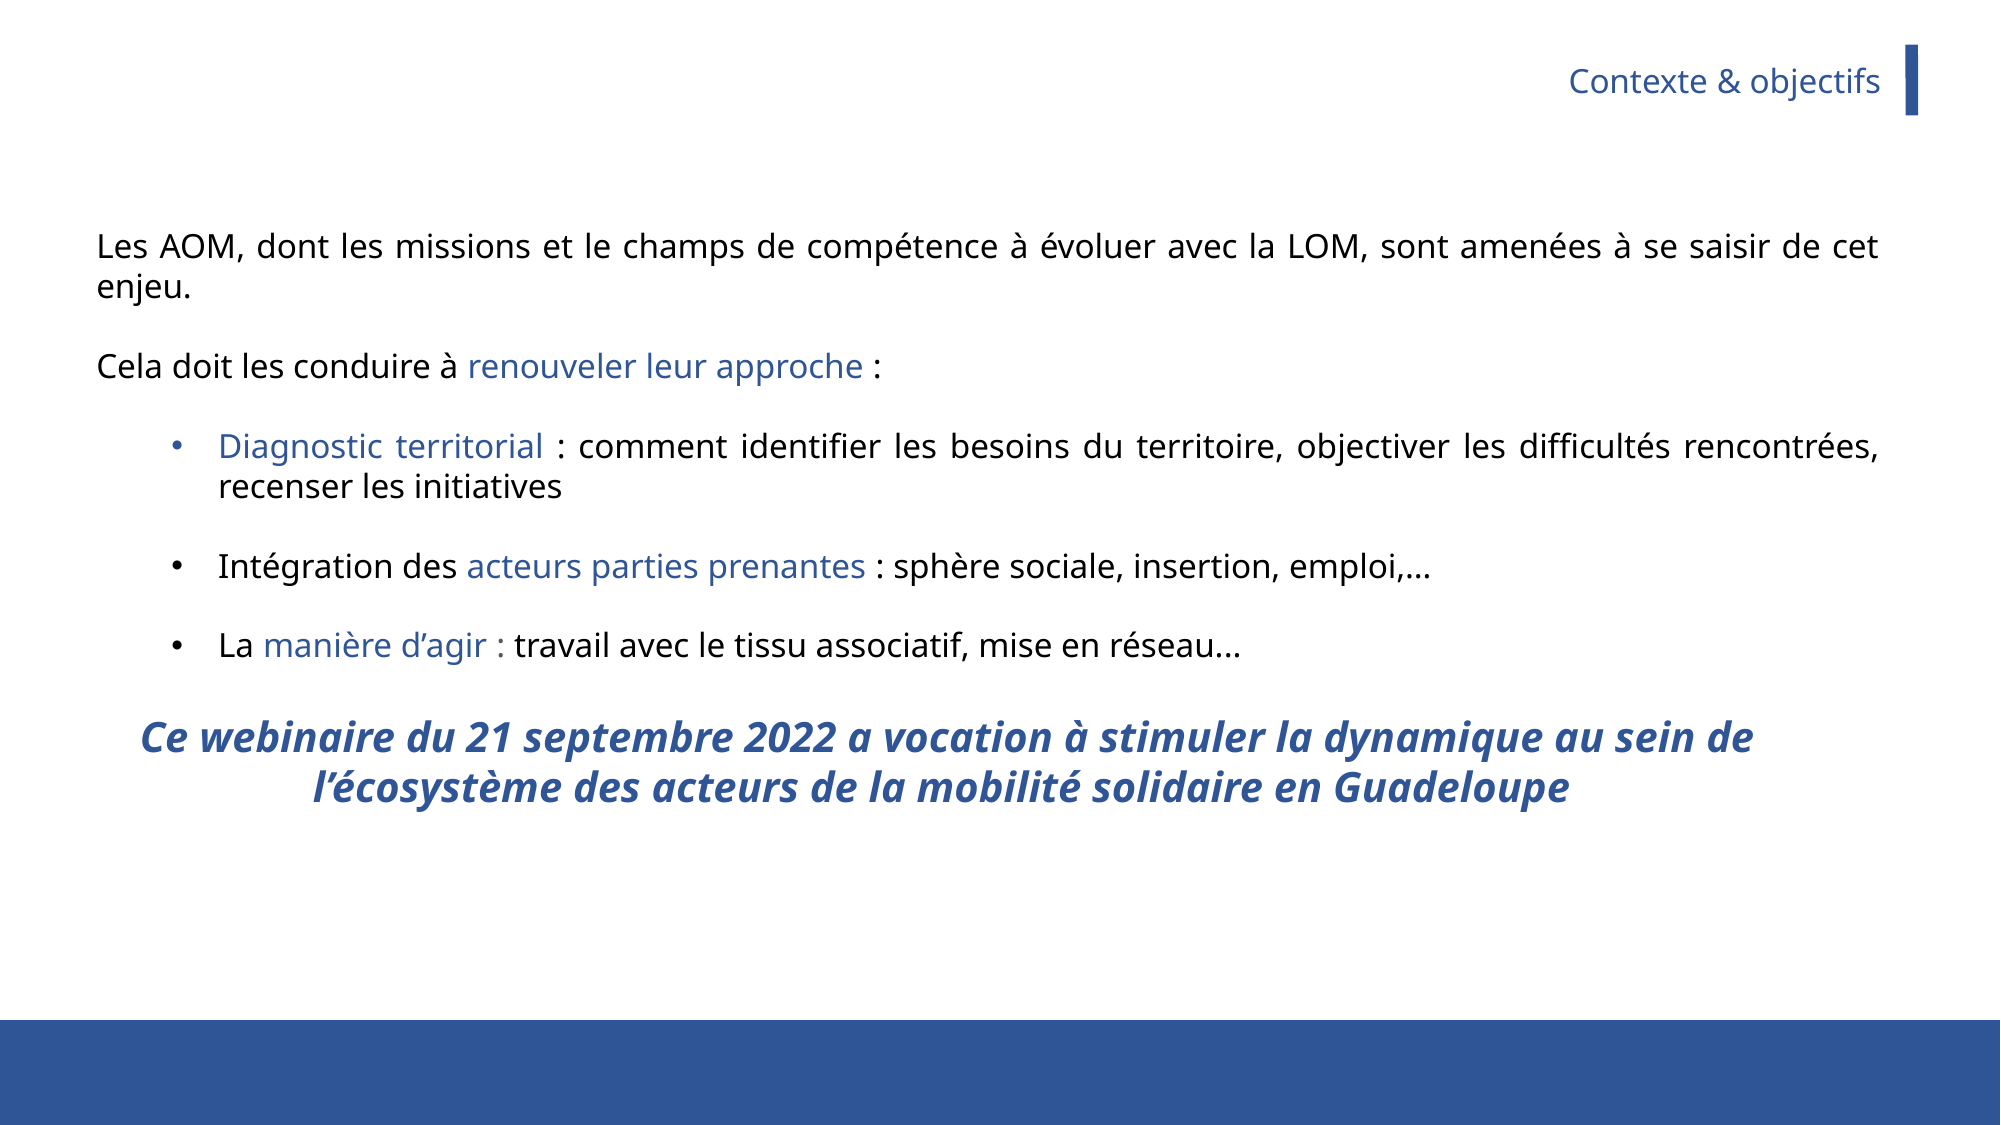

Contexte & objectifs
Les AOM, dont les missions et le champs de compétence à évoluer avec la LOM, sont amenées à se saisir de cet enjeu.
Cela doit les conduire à renouveler leur approche :
Diagnostic territorial : comment identifier les besoins du territoire, objectiver les difficultés rencontrées, recenser les initiatives
Intégration des acteurs parties prenantes : sphère sociale, insertion, emploi,…
La manière d’agir : travail avec le tissu associatif, mise en réseau...
 Ce webinaire du 21 septembre 2022 a vocation à stimuler la dynamique au sein de l’écosystème des acteurs de la mobilité solidaire en Guadeloupe